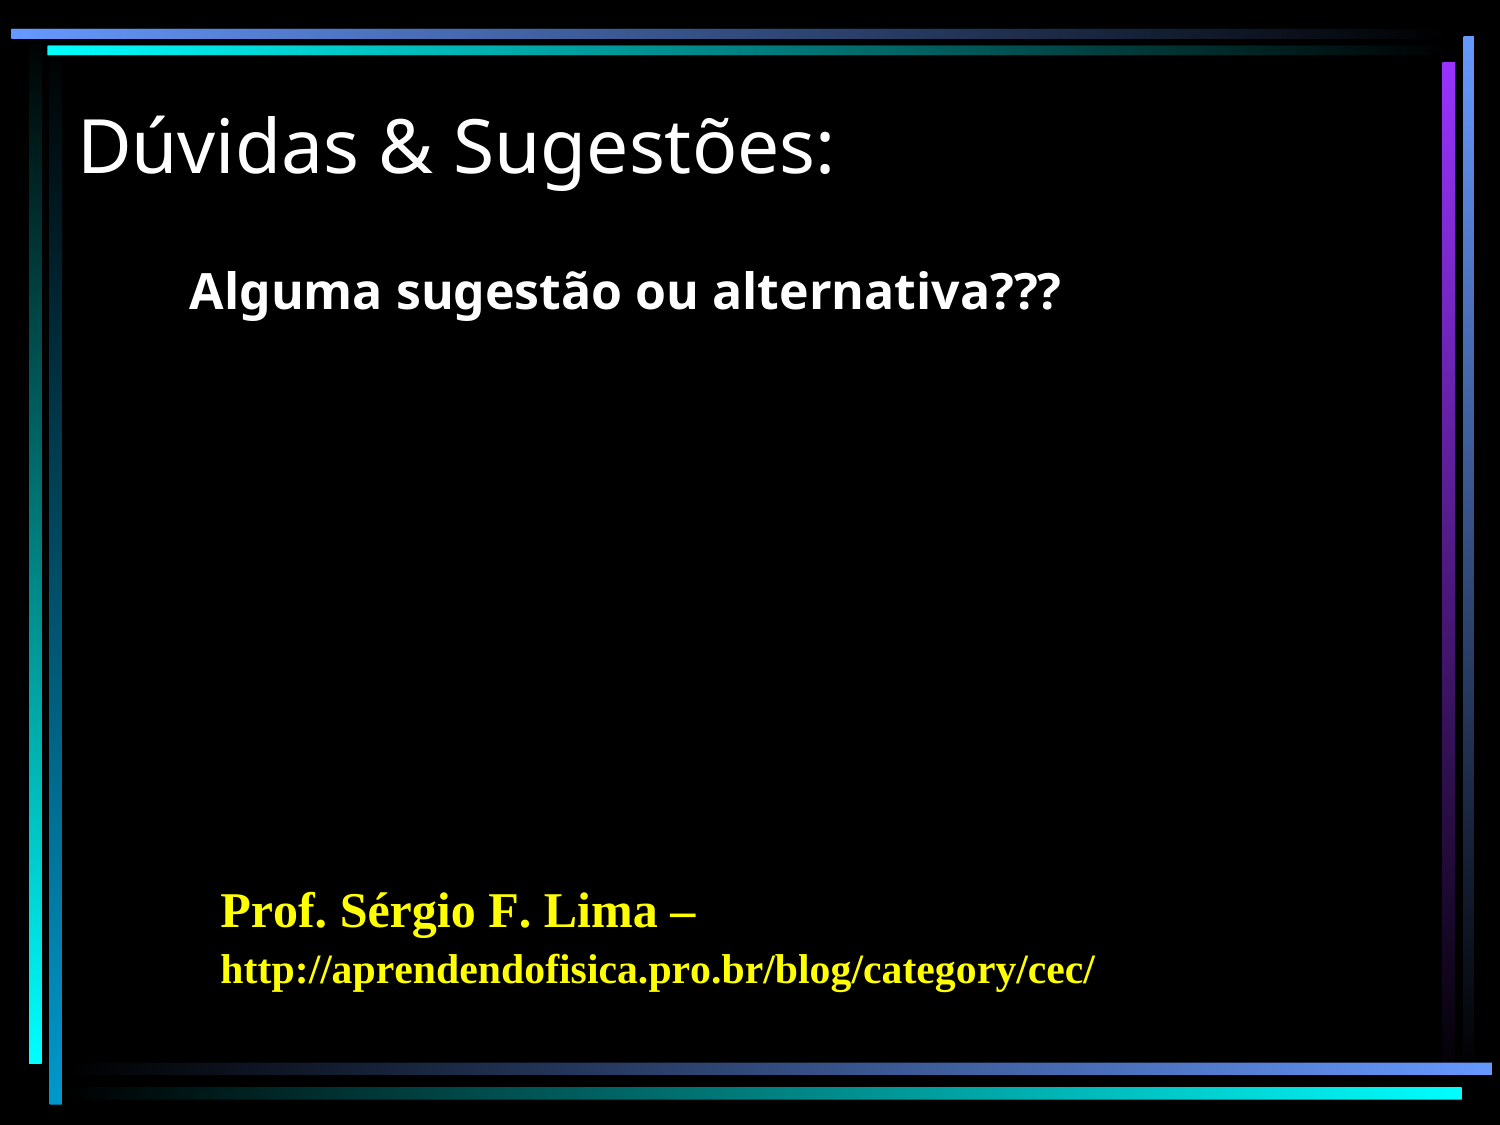

# Dúvidas & Sugestões:
 Alguma sugestão ou alternativa???
Prof. Sérgio F. Lima – http://aprendendofisica.pro.br/blog/category/cec/